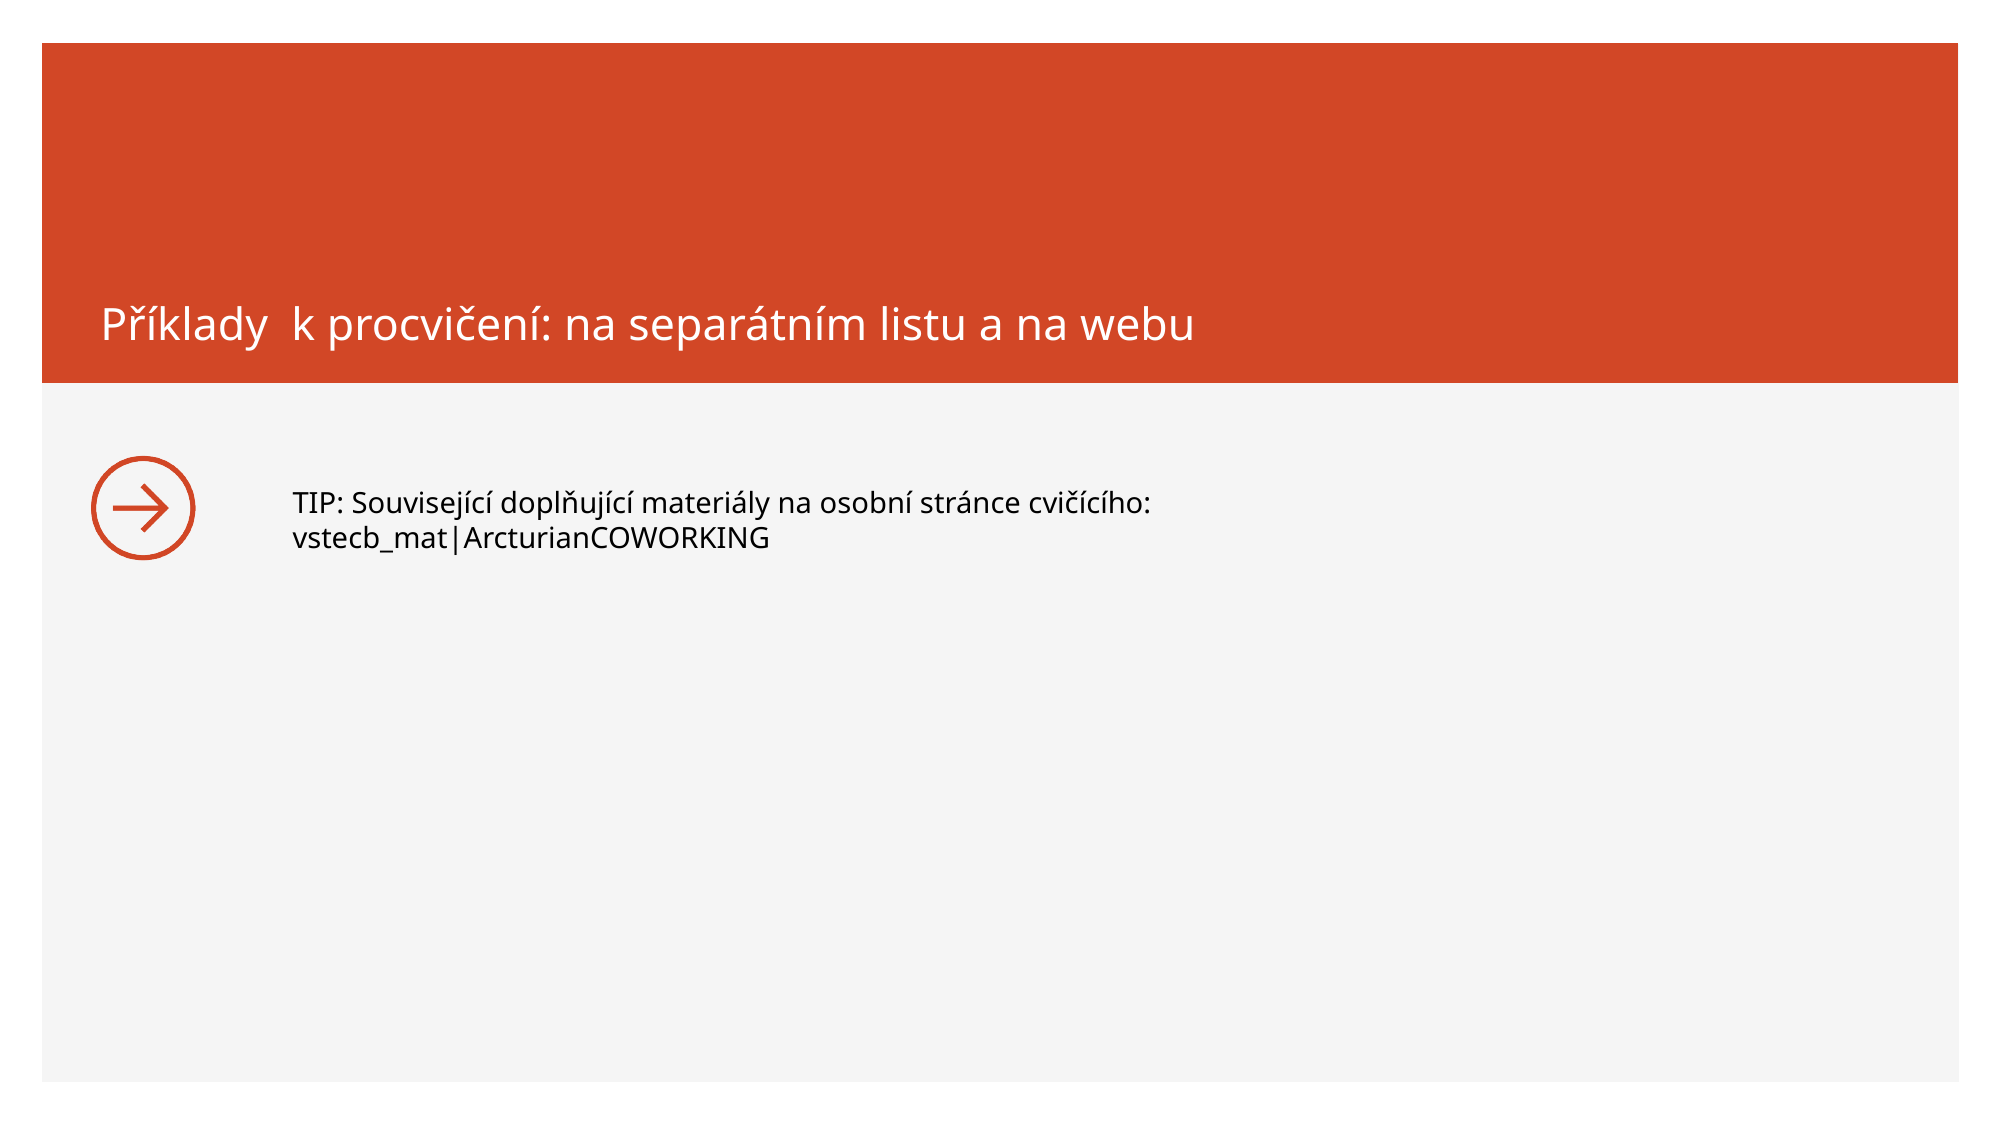

# Příklady k procvičení: na separátním listu a na webu
TIP: Související doplňující materiály na osobní stránce cvičícího: vstecb_mat|ArcturianCOWORKING